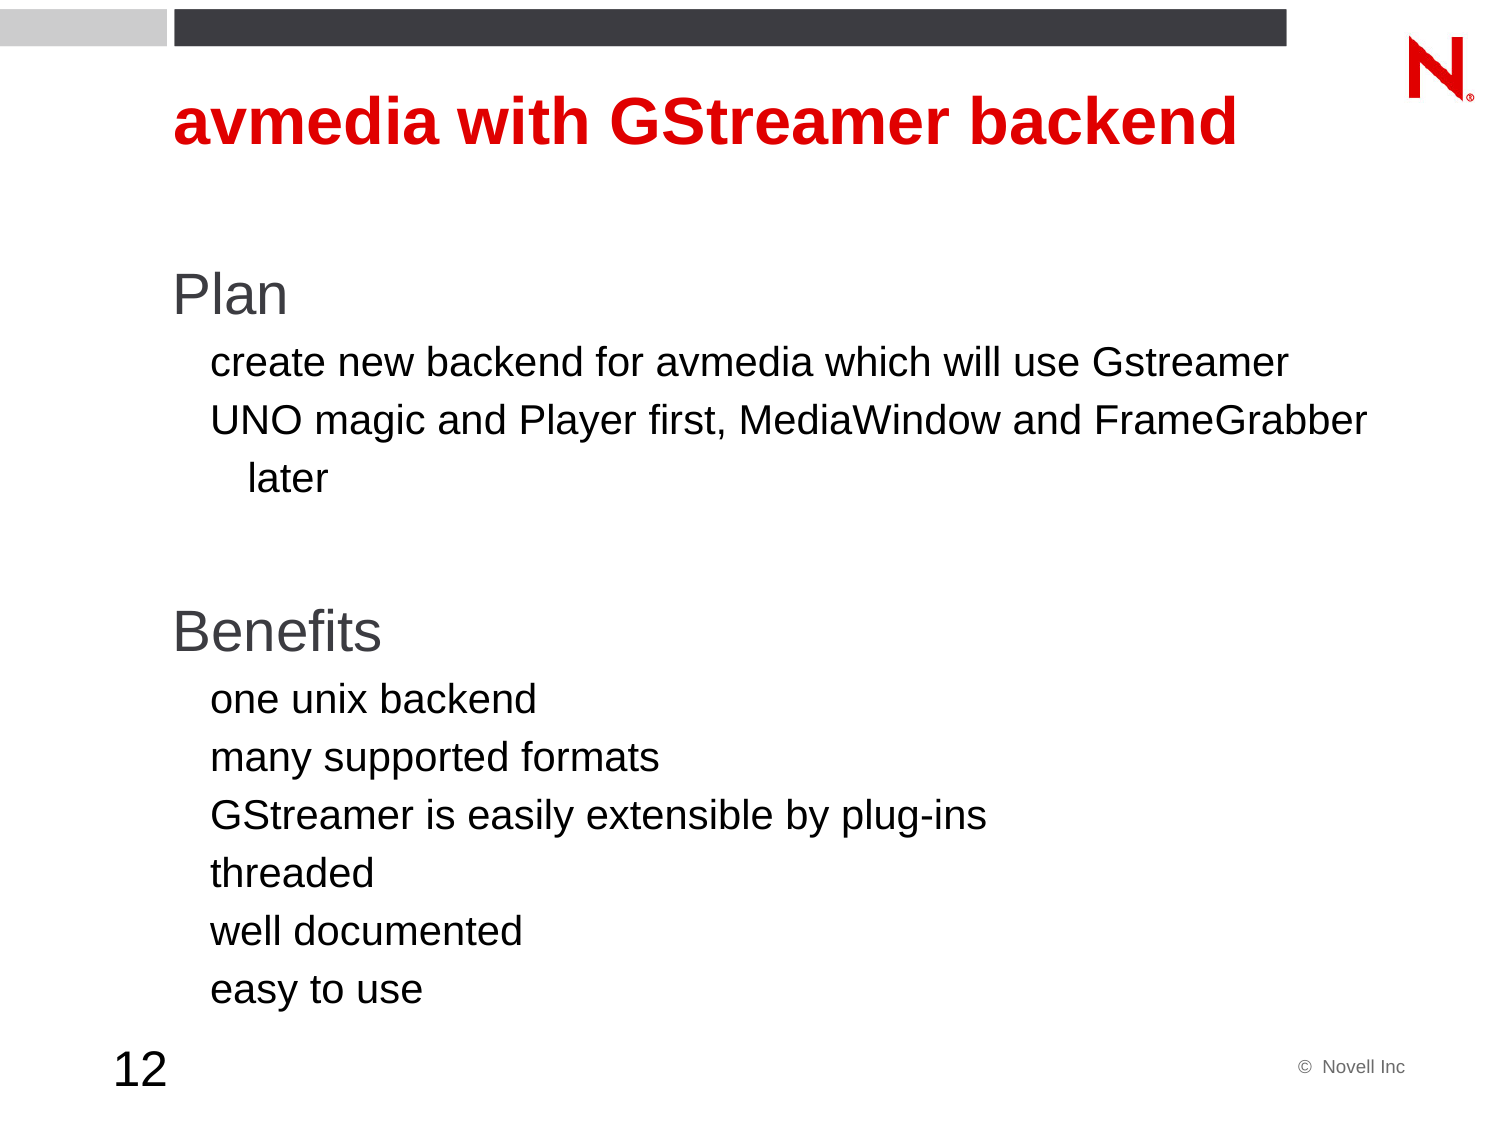

# avmedia with GStreamer backend
Plan
create new backend for avmedia which will use Gstreamer
UNO magic and Player first, MediaWindow and FrameGrabber later
Benefits
one unix backend
many supported formats
GStreamer is easily extensible by plug-ins
threaded
well documented
easy to use